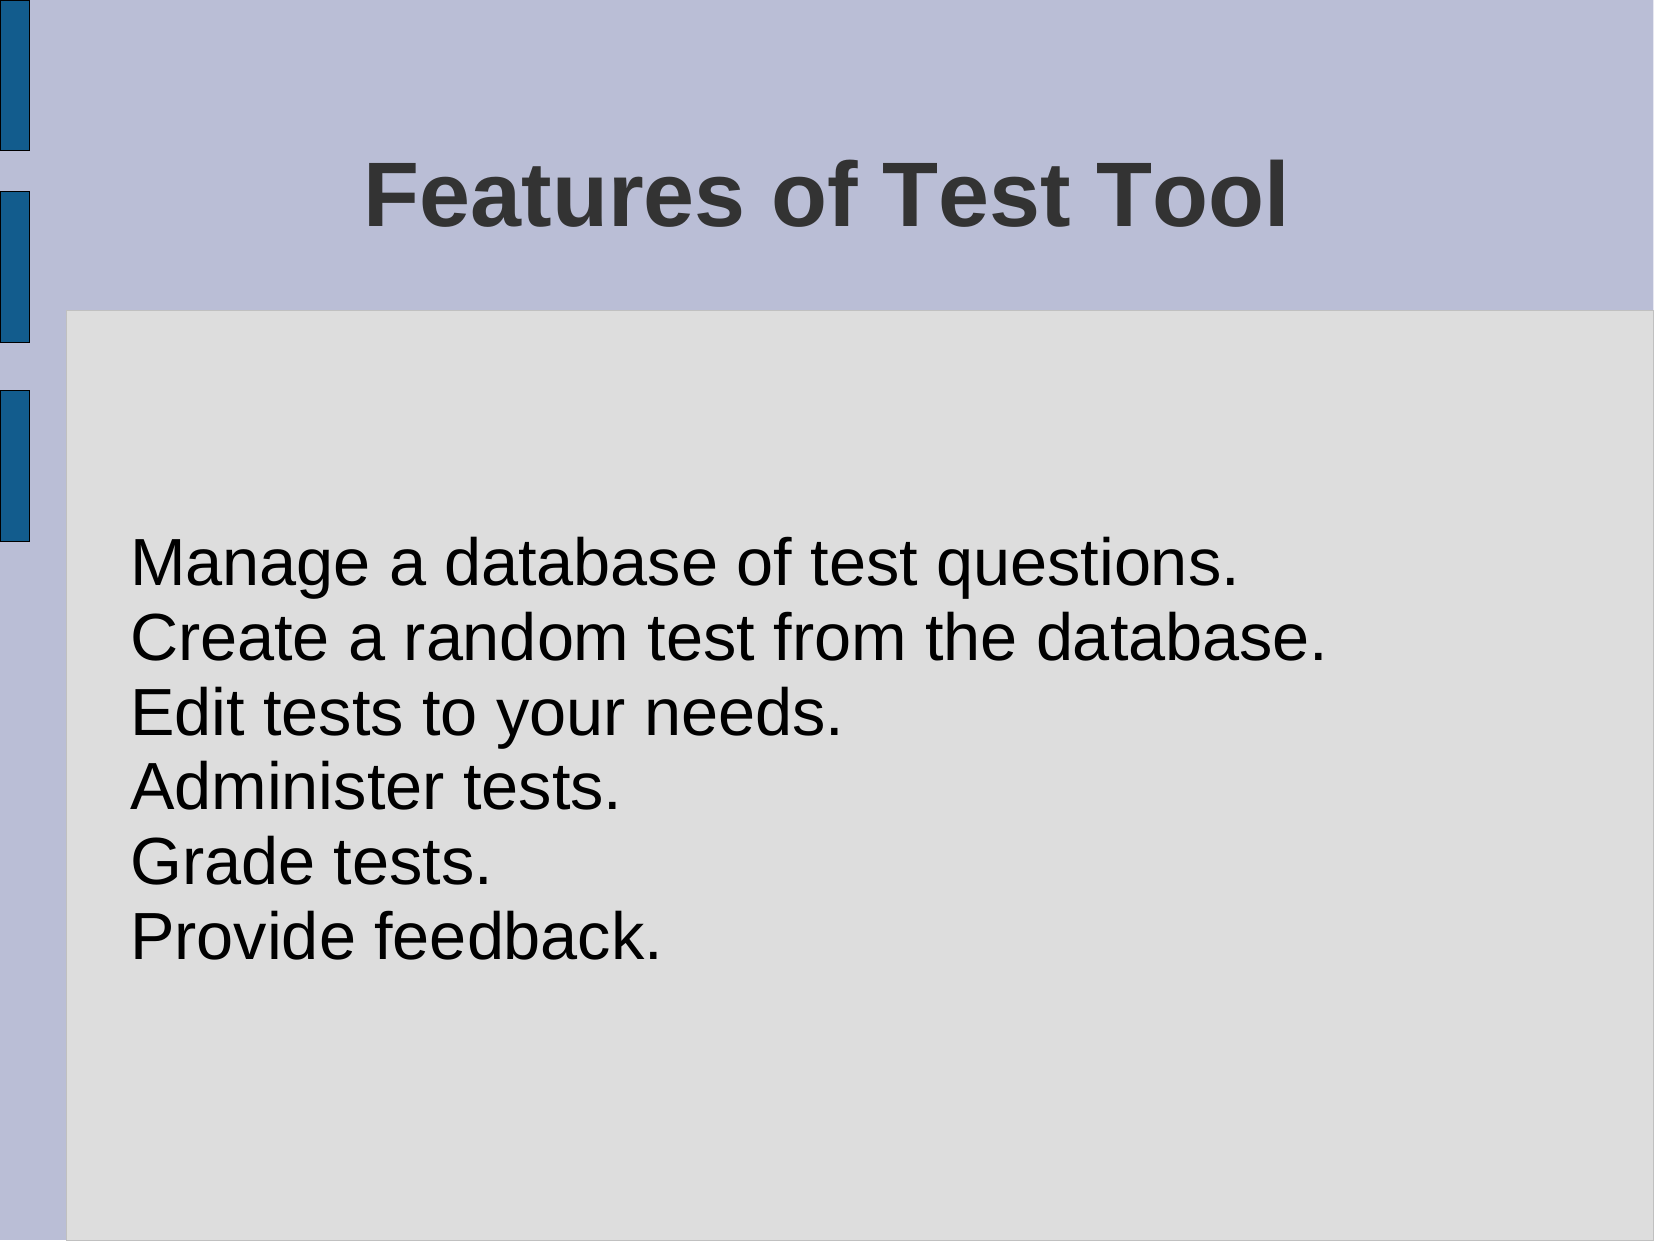

# Features of Test Tool
Manage a database of test questions.
Create a random test from the database.
Edit tests to your needs.
Administer tests.
Grade tests.
Provide feedback.